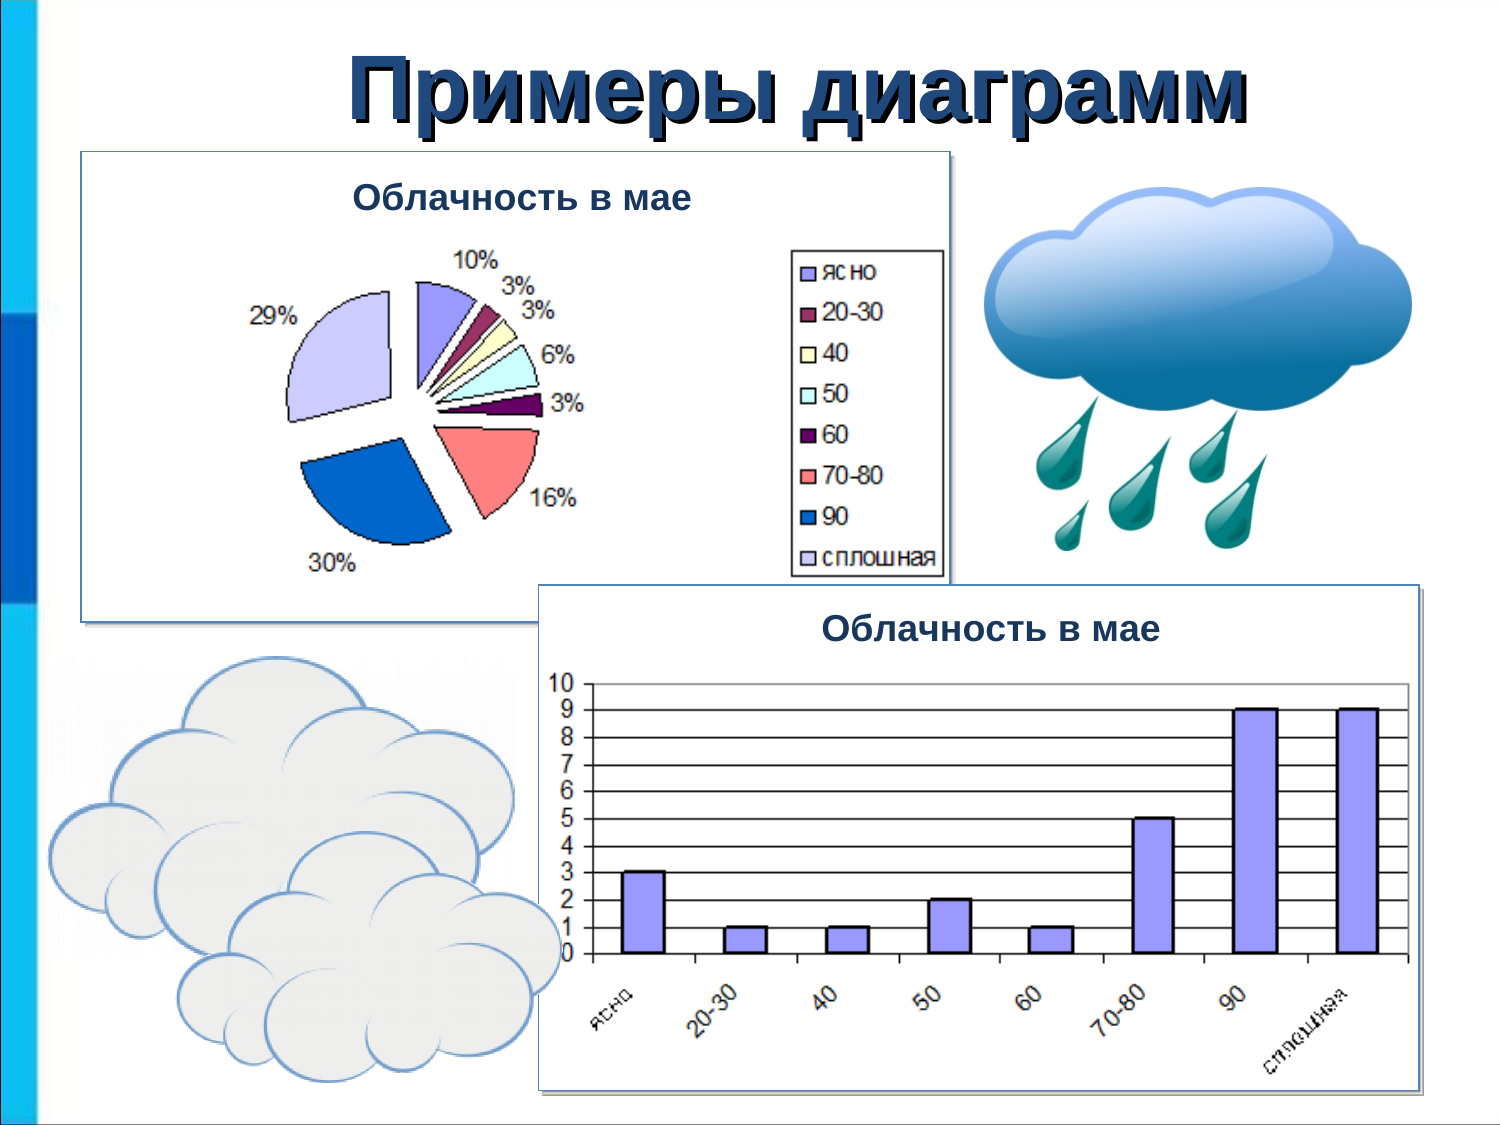

Примеры диаграмм
#
Облачность в мае
Облачность в мае